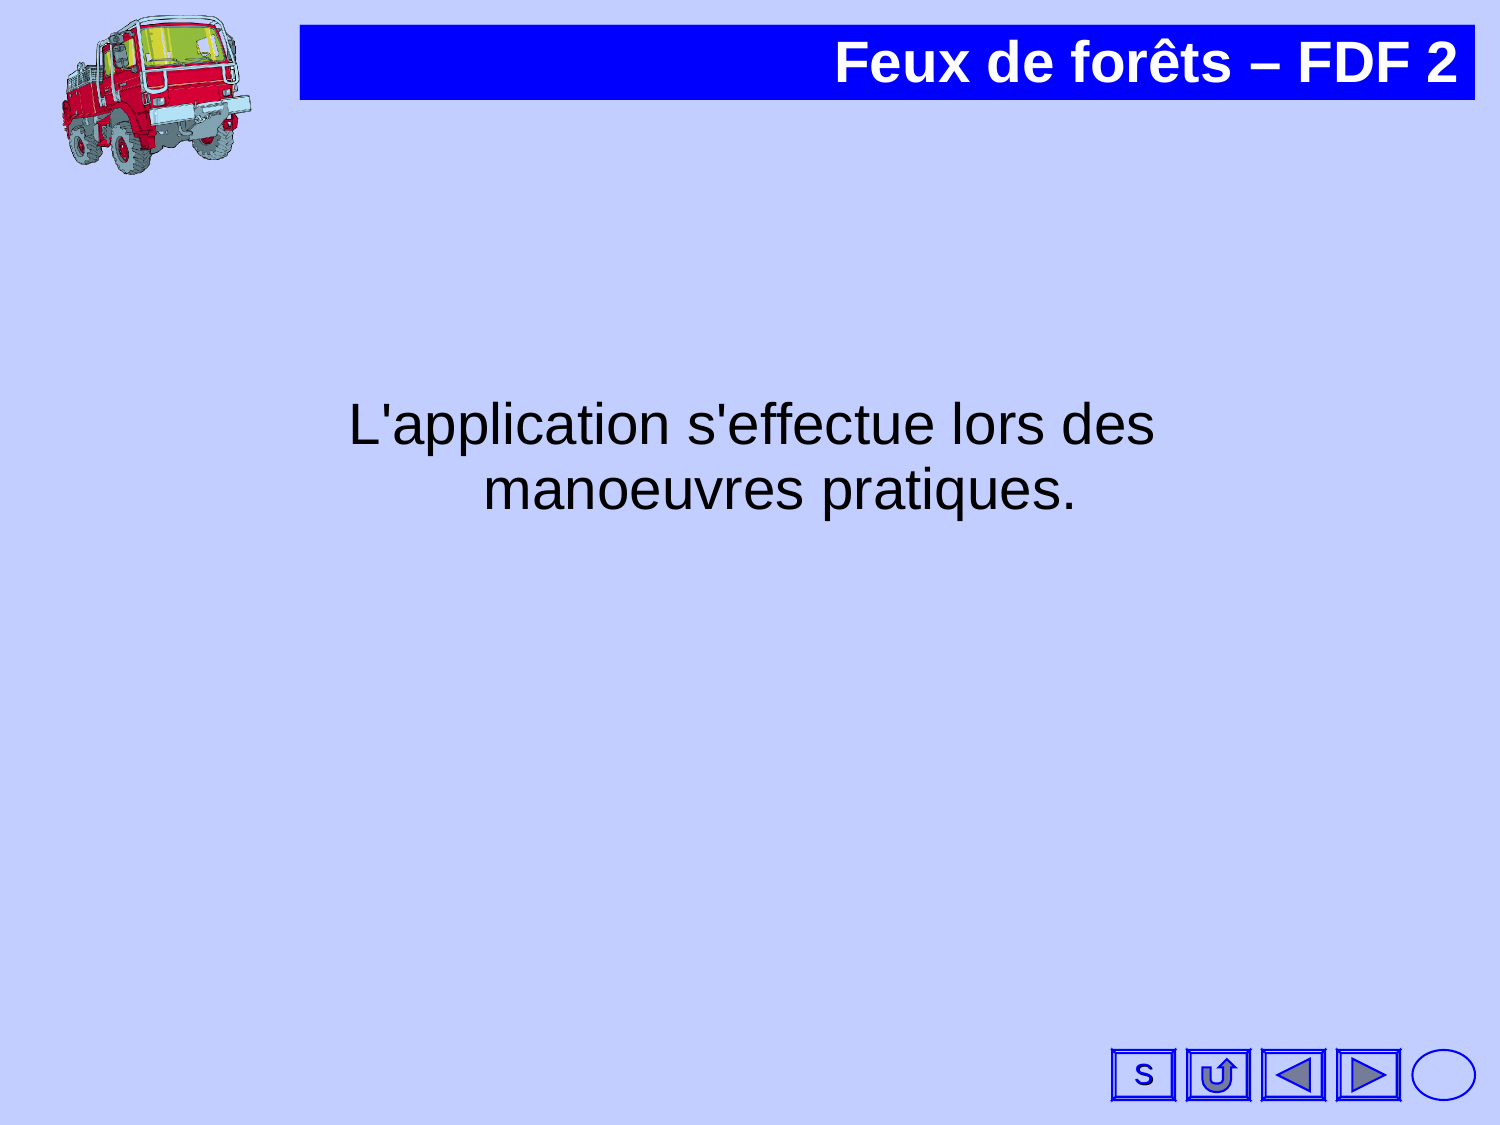

Feux de forêts – FDF 2
# L'application s'effectue lors des manoeuvres pratiques.